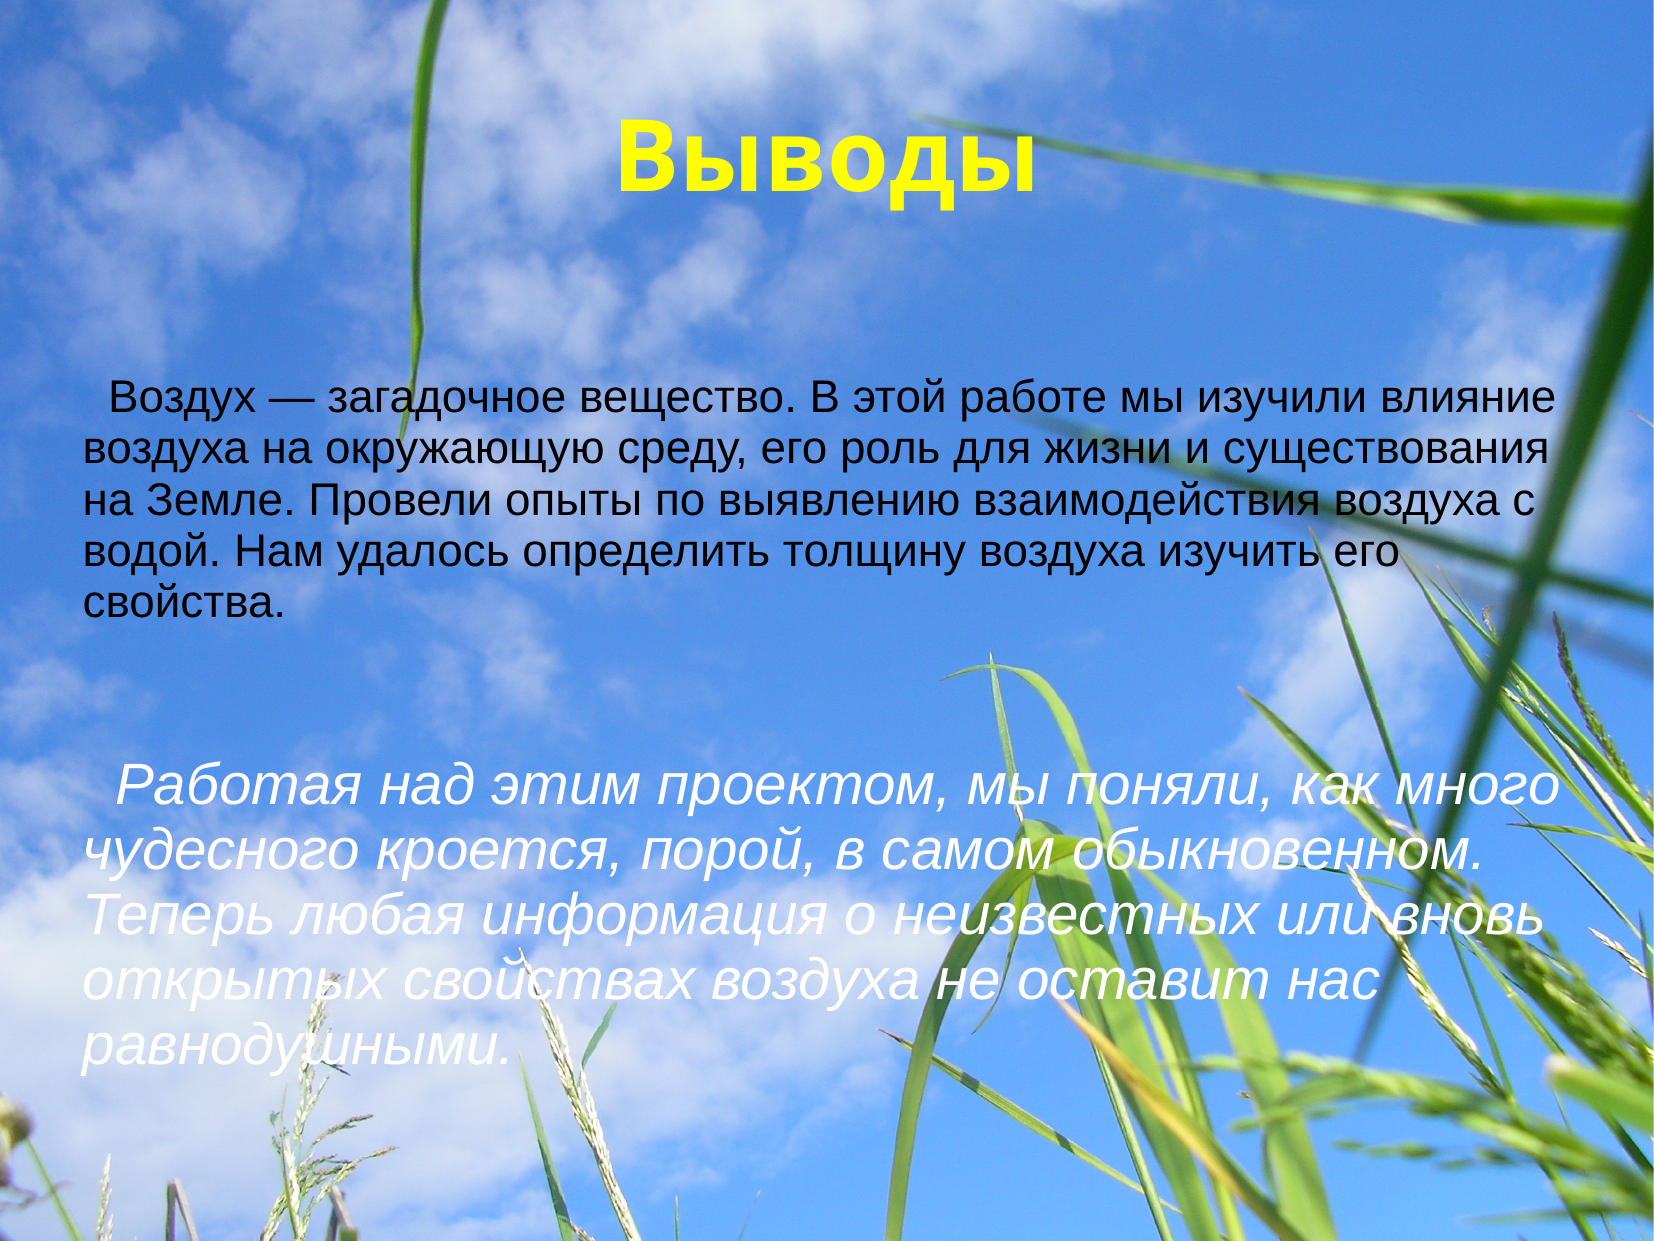

# Выводы
 Воздух — загадочное вещество. В этой работе мы изучили влияние воздуха на окружающую среду, его роль для жизни и существования на Земле. Провели опыты по выявлению взаимодействия воздуха с водой. Нам удалось определить толщину воздуха изучить его свойства.
 Работая над этим проектом, мы поняли, как много чудесного кроется, порой, в самом обыкновенном. Теперь любая информация о неизвестных или вновь открытых свойствах воздуха не оставит нас равнодушными.